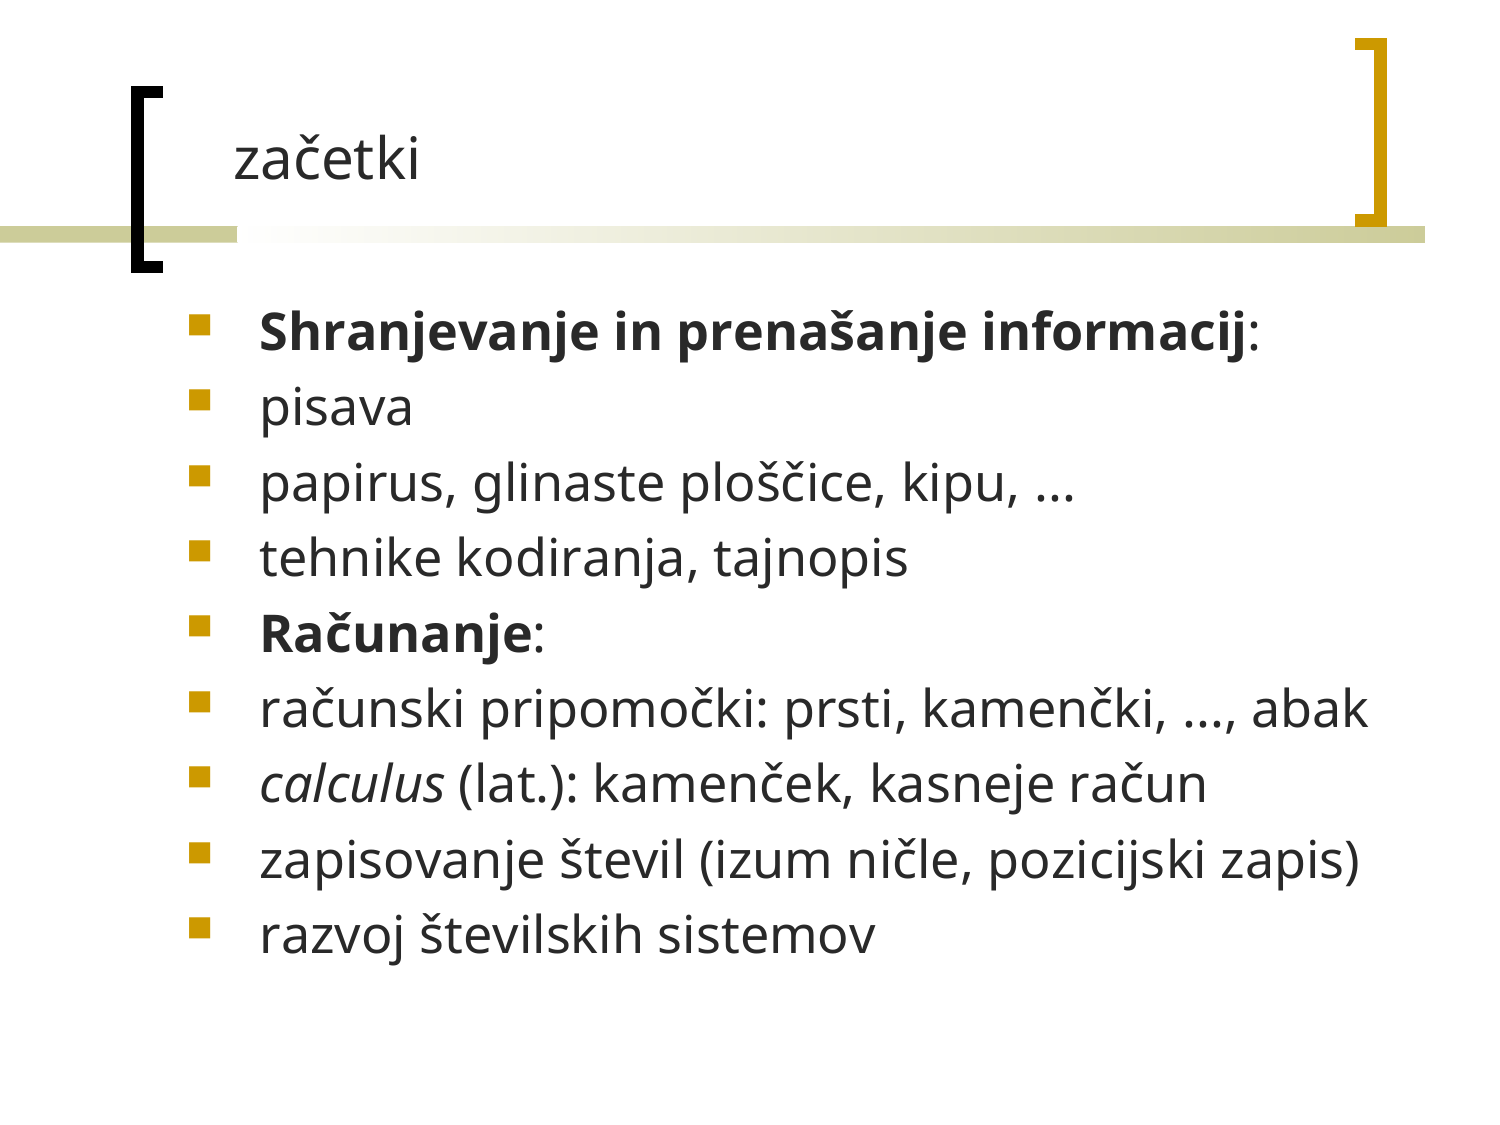

začetki
# Shranjevanje in prenašanje informacij:
pisava
papirus, glinaste ploščice, kipu, ...
tehnike kodiranja, tajnopis
Računanje:
računski pripomočki: prsti, kamenčki, ..., abak
calculus (lat.): kamenček, kasneje račun
zapisovanje števil (izum ničle, pozicijski zapis)
razvoj številskih sistemov